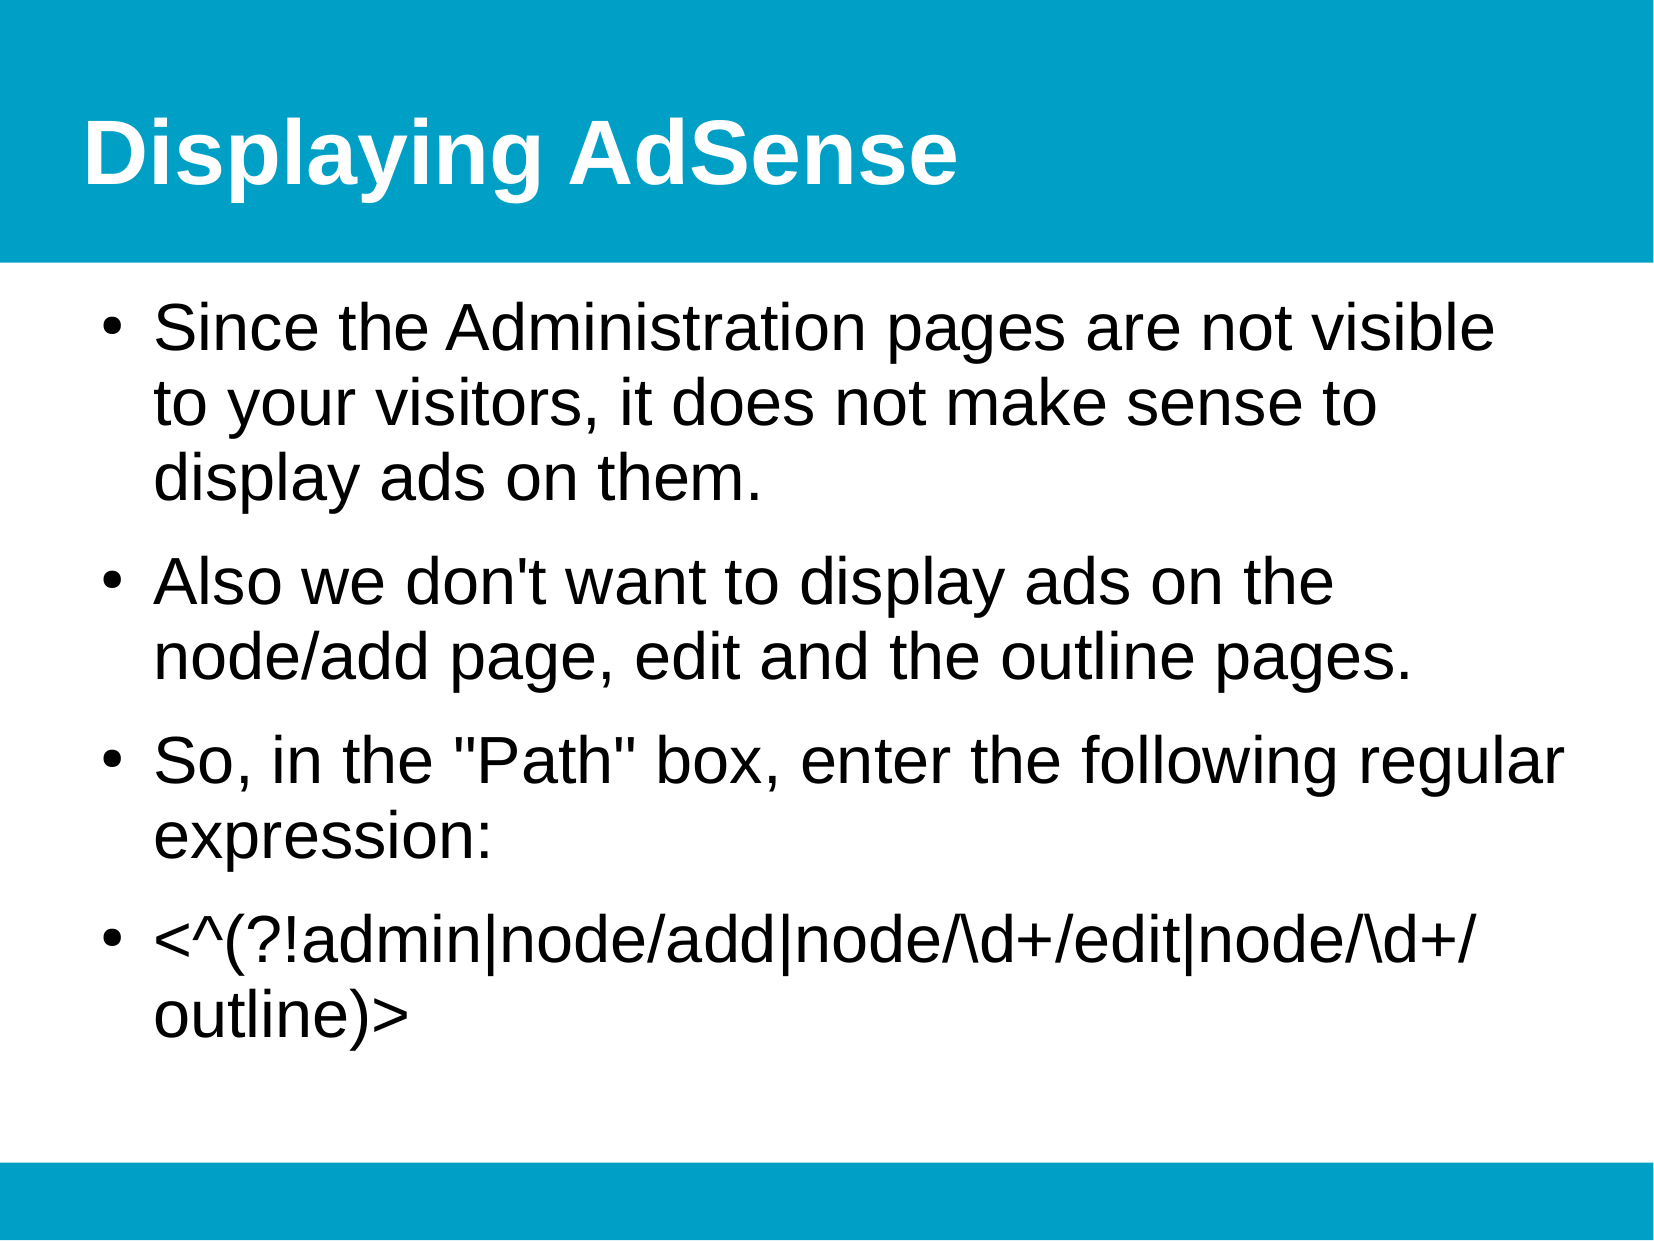

# Displaying AdSense
Since the Administration pages are not visible to your visitors, it does not make sense to display ads on them.
Also we don't want to display ads on the node/add page, edit and the outline pages.
So, in the "Path" box, enter the following regular expression:
<^(?!admin|node/add|node/\d+/edit|node/\d+/outline)>